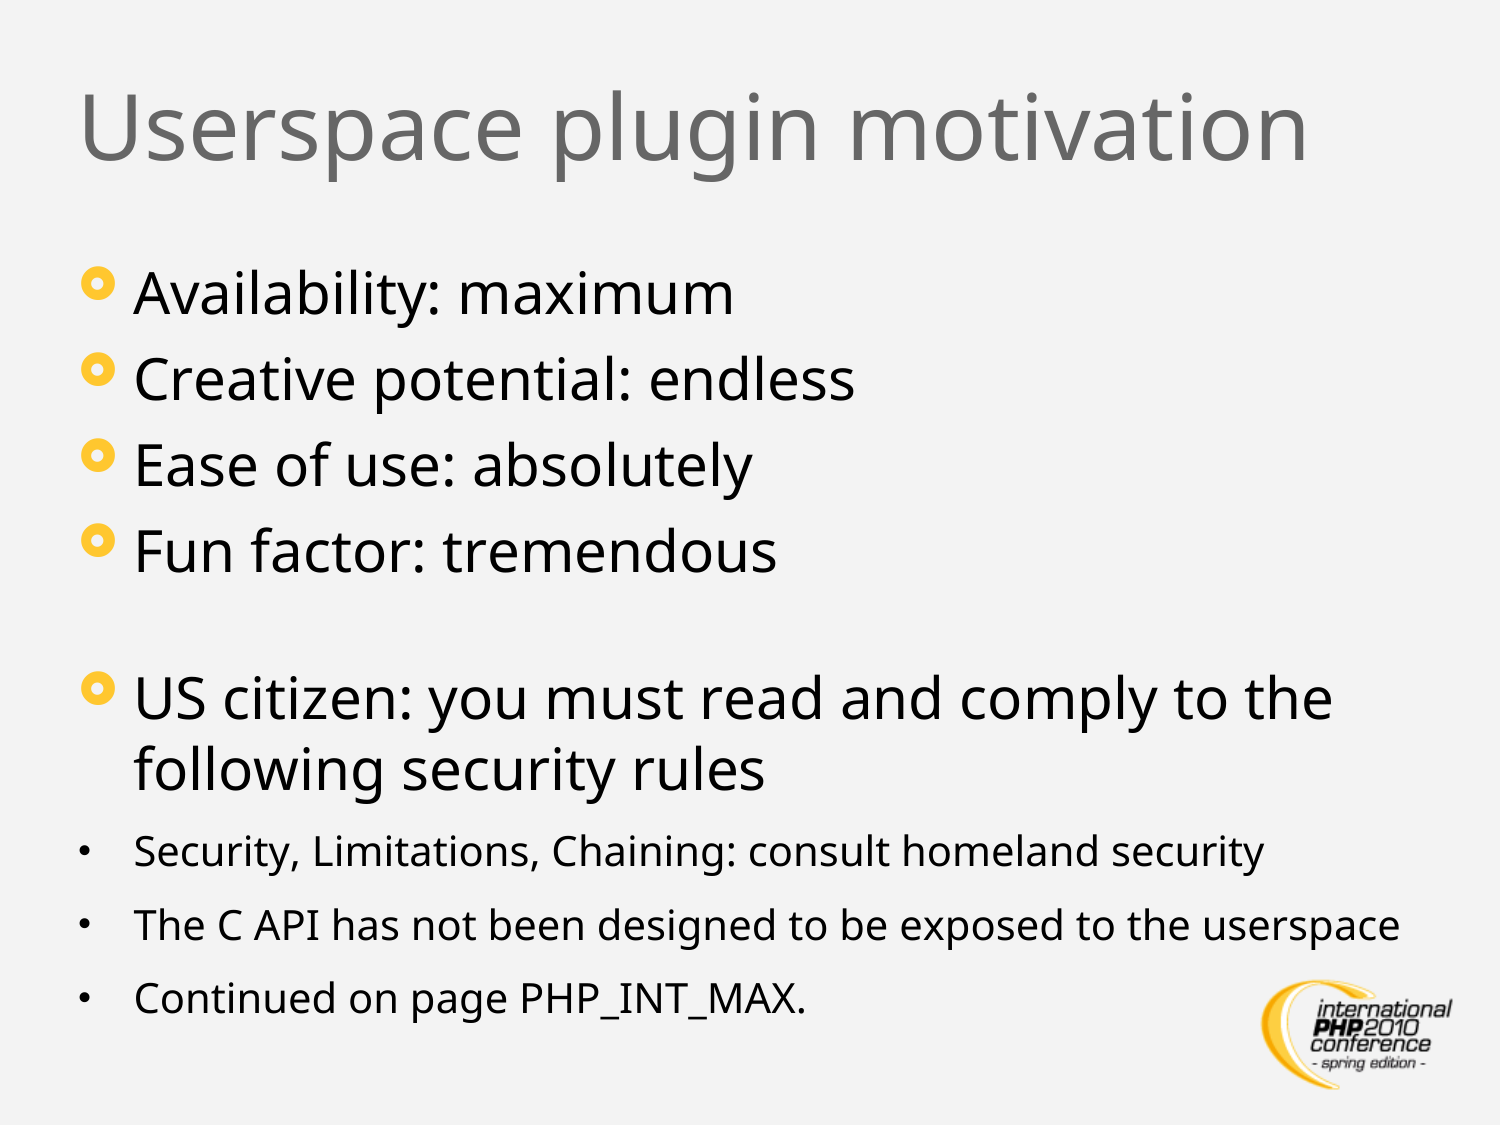

# Userspace plugin motivation
Availability: maximum
Creative potential: endless
Ease of use: absolutely
Fun factor: tremendous
US citizen: you must read and comply to the following security rules
Security, Limitations, Chaining: consult homeland security
The C API has not been designed to be exposed to the userspace
Continued on page PHP_INT_MAX.